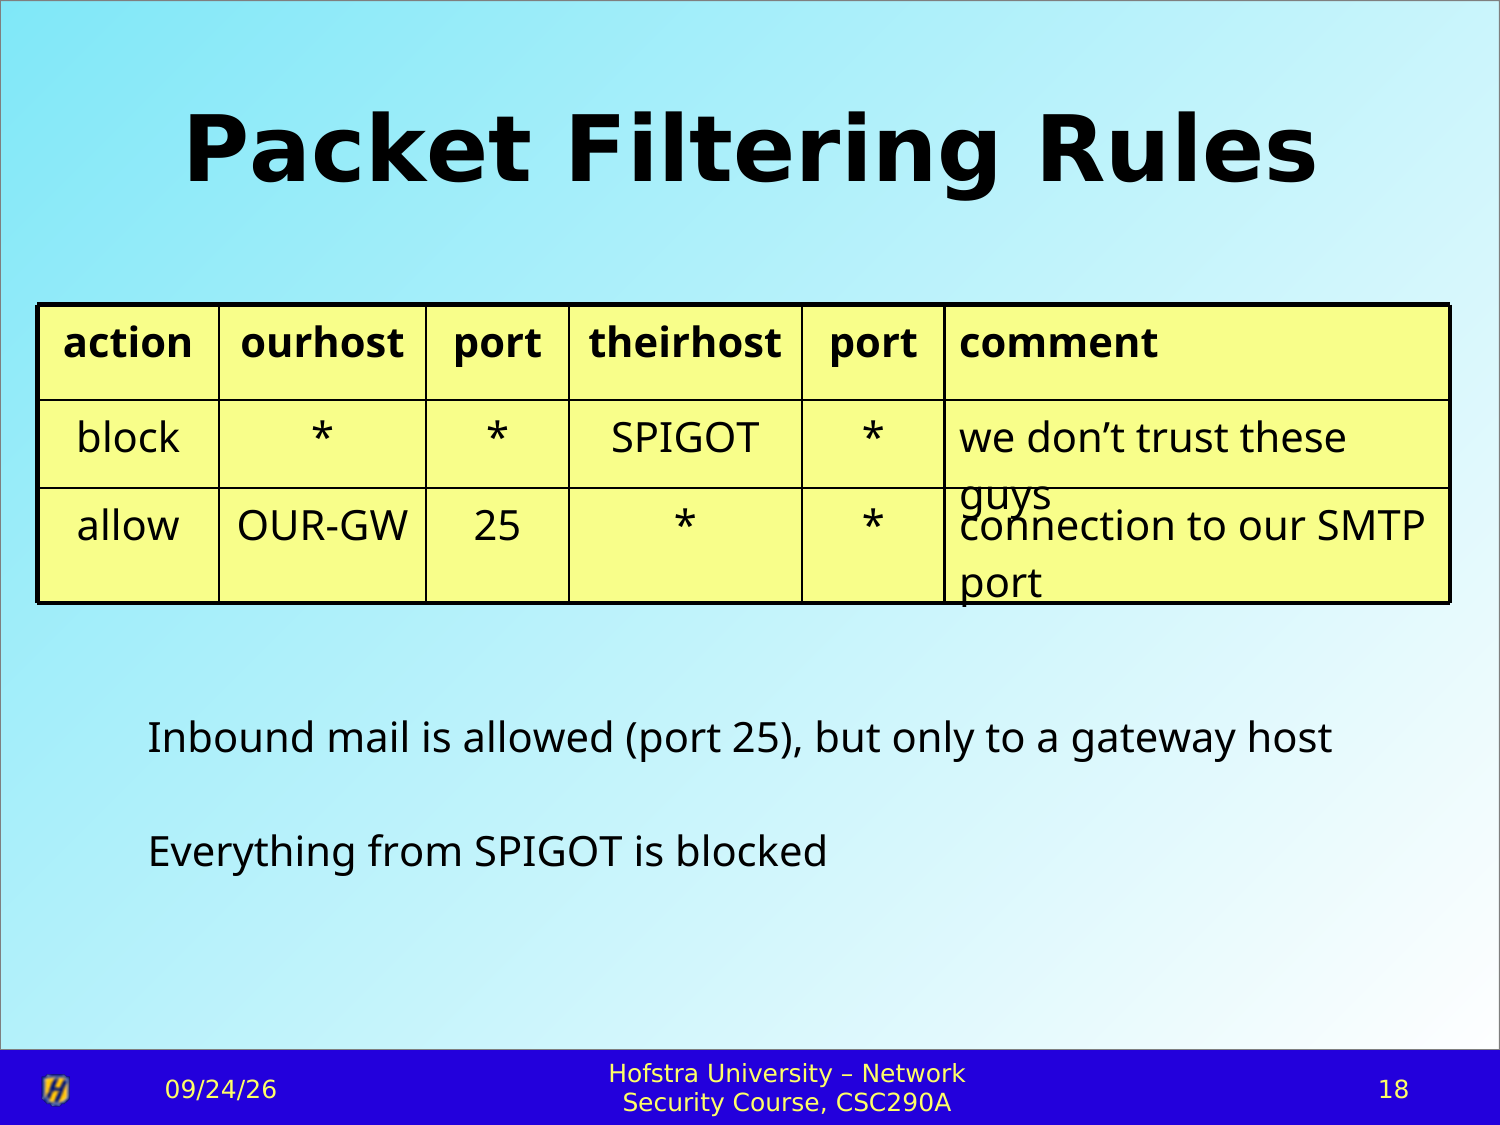

# Packet Filtering Rules
action
ourhost
port
theirhost
port
comment
block
*
*
SPIGOT
*
we don’t trust these guys
allow
OUR-GW
25
*
*
connection to our SMTP port
 Inbound mail is allowed (port 25), but only to a gateway host
 Everything from SPIGOT is blocked
18